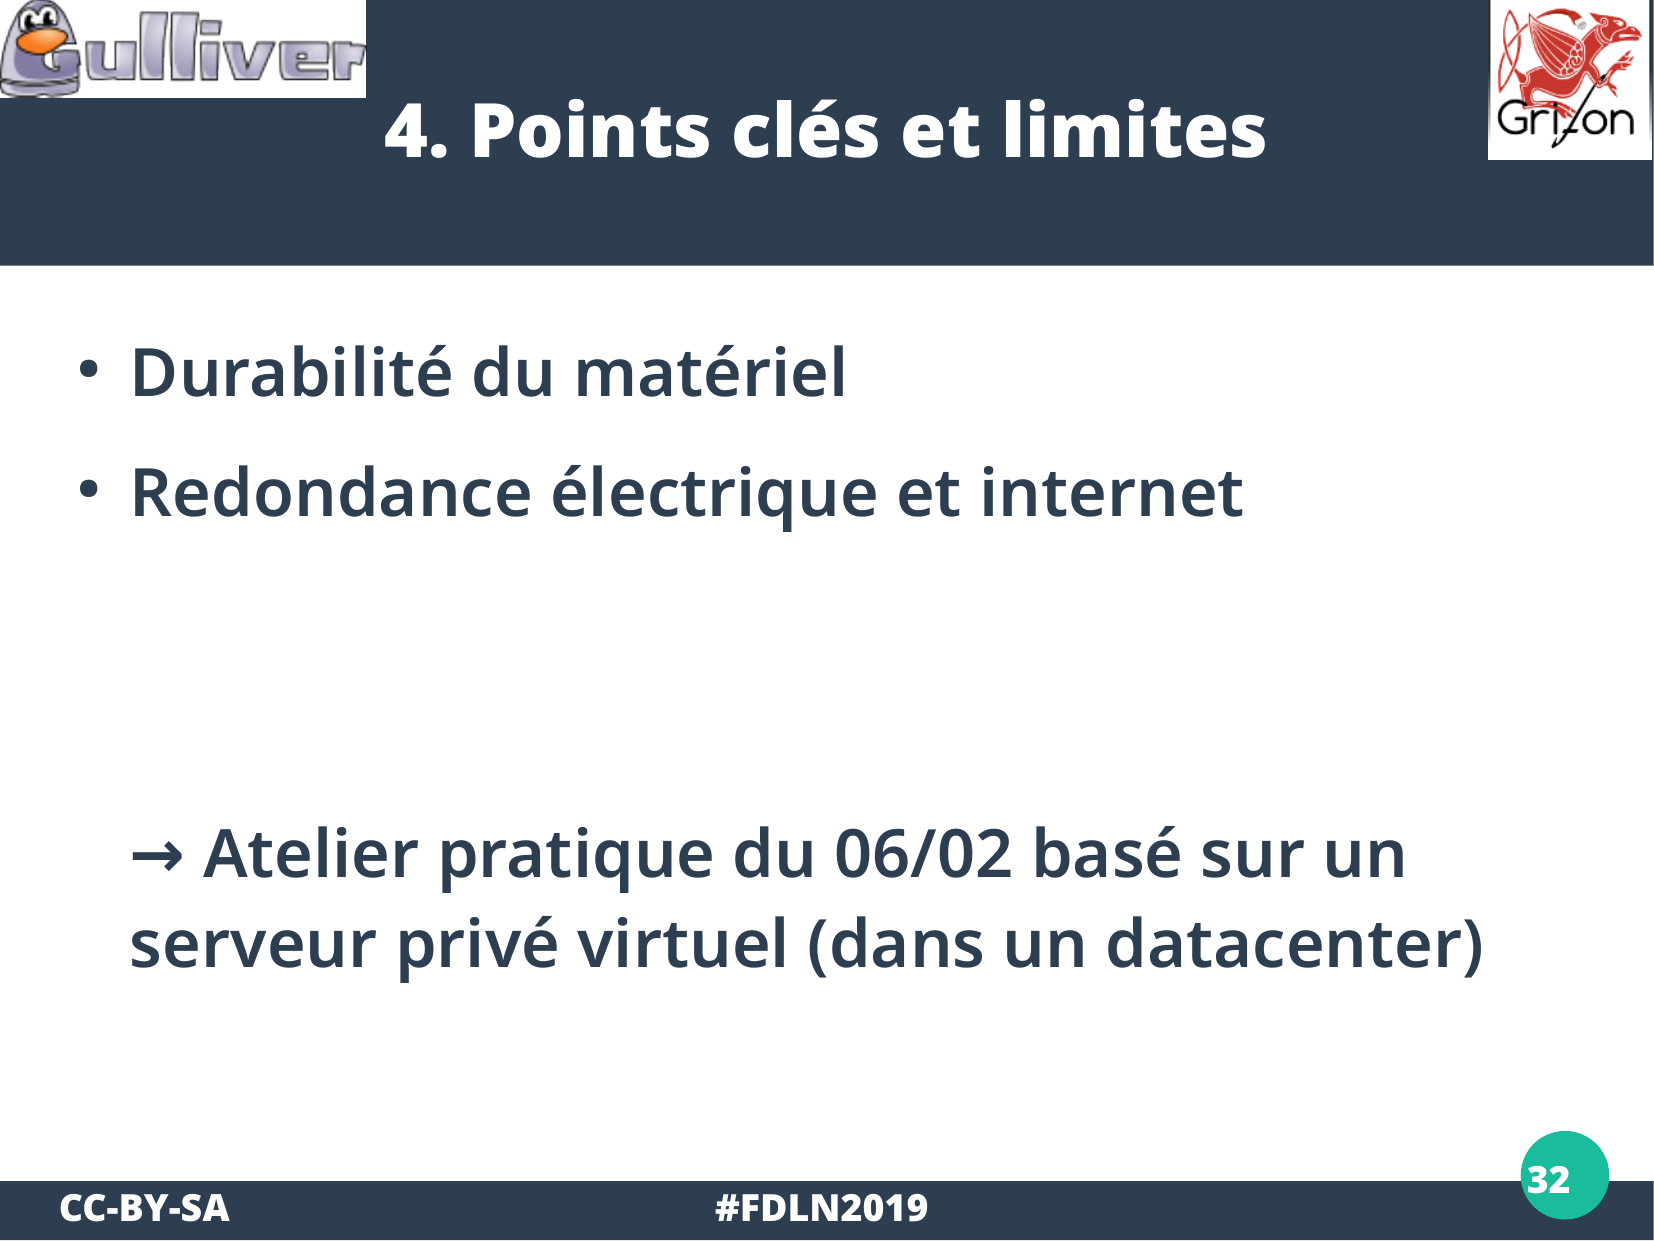

# 4. Points clés et limites
Durabilité du matériel
Redondance électrique et internet
→ Atelier pratique du 06/02 basé sur un serveur privé virtuel (dans un datacenter)
32